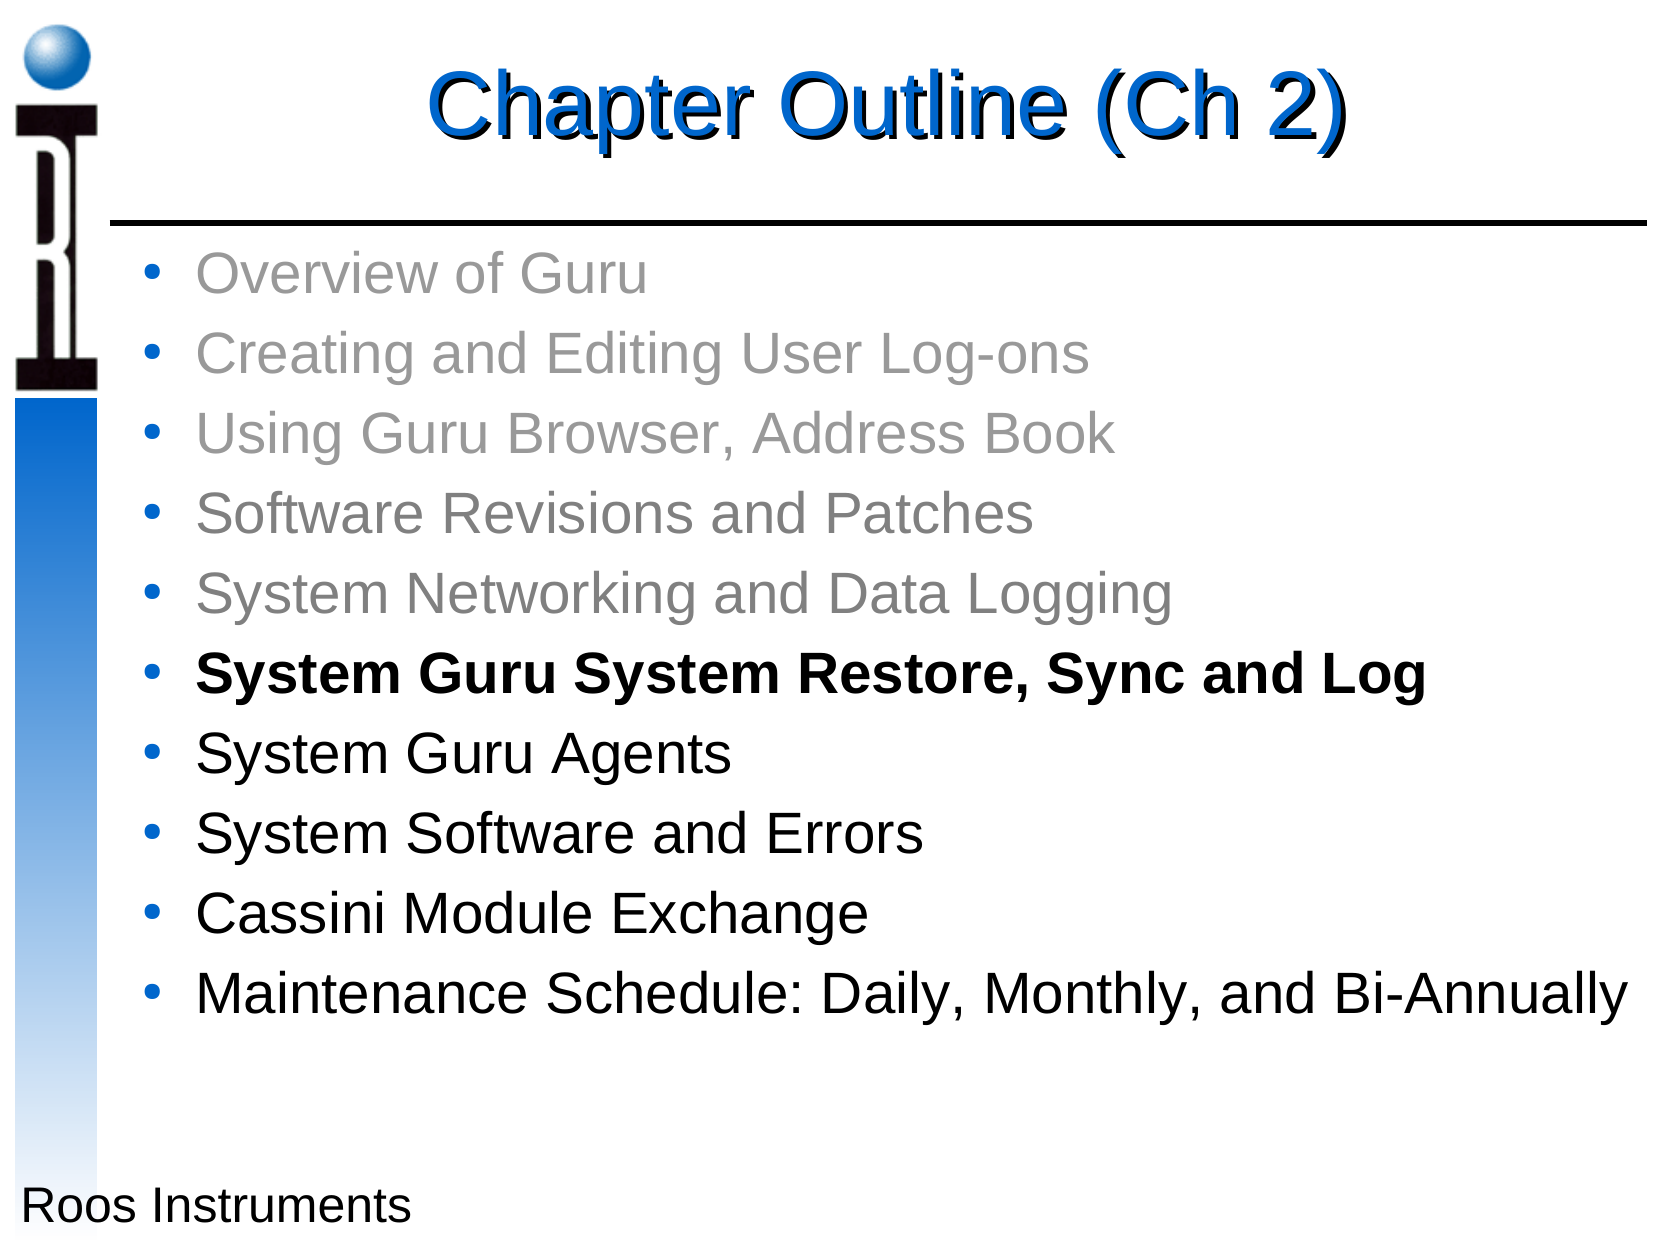

# Chapter Outline (Ch 2)
Overview of Guru
Creating and Editing User Log-ons
Using Guru Browser, Address Book
Software Revisions and Patches
System Networking and Data Logging
System Guru System Restore, Sync and Log
System Guru Agents
System Software and Errors
Cassini Module Exchange
Maintenance Schedule: Daily, Monthly, and Bi-Annually